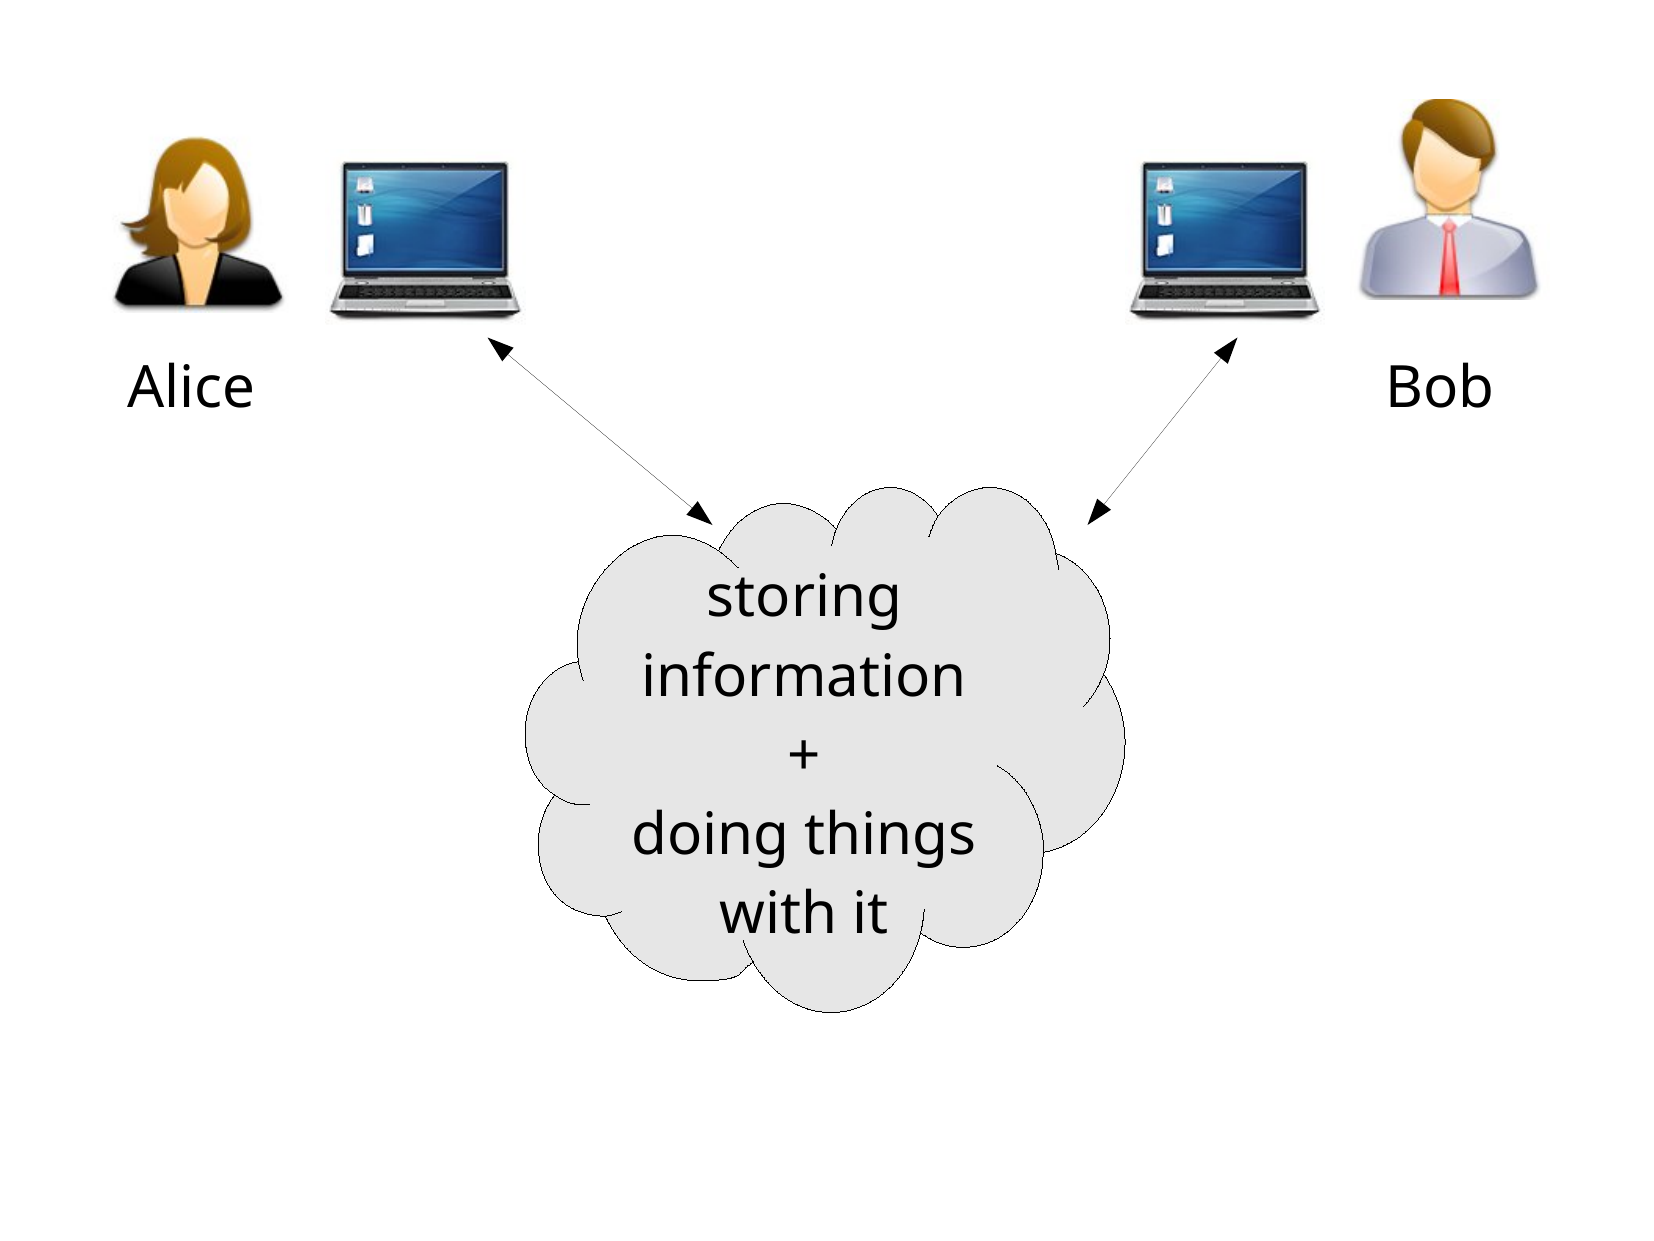

Alice
Bob
storing
information
+
doing things
with it